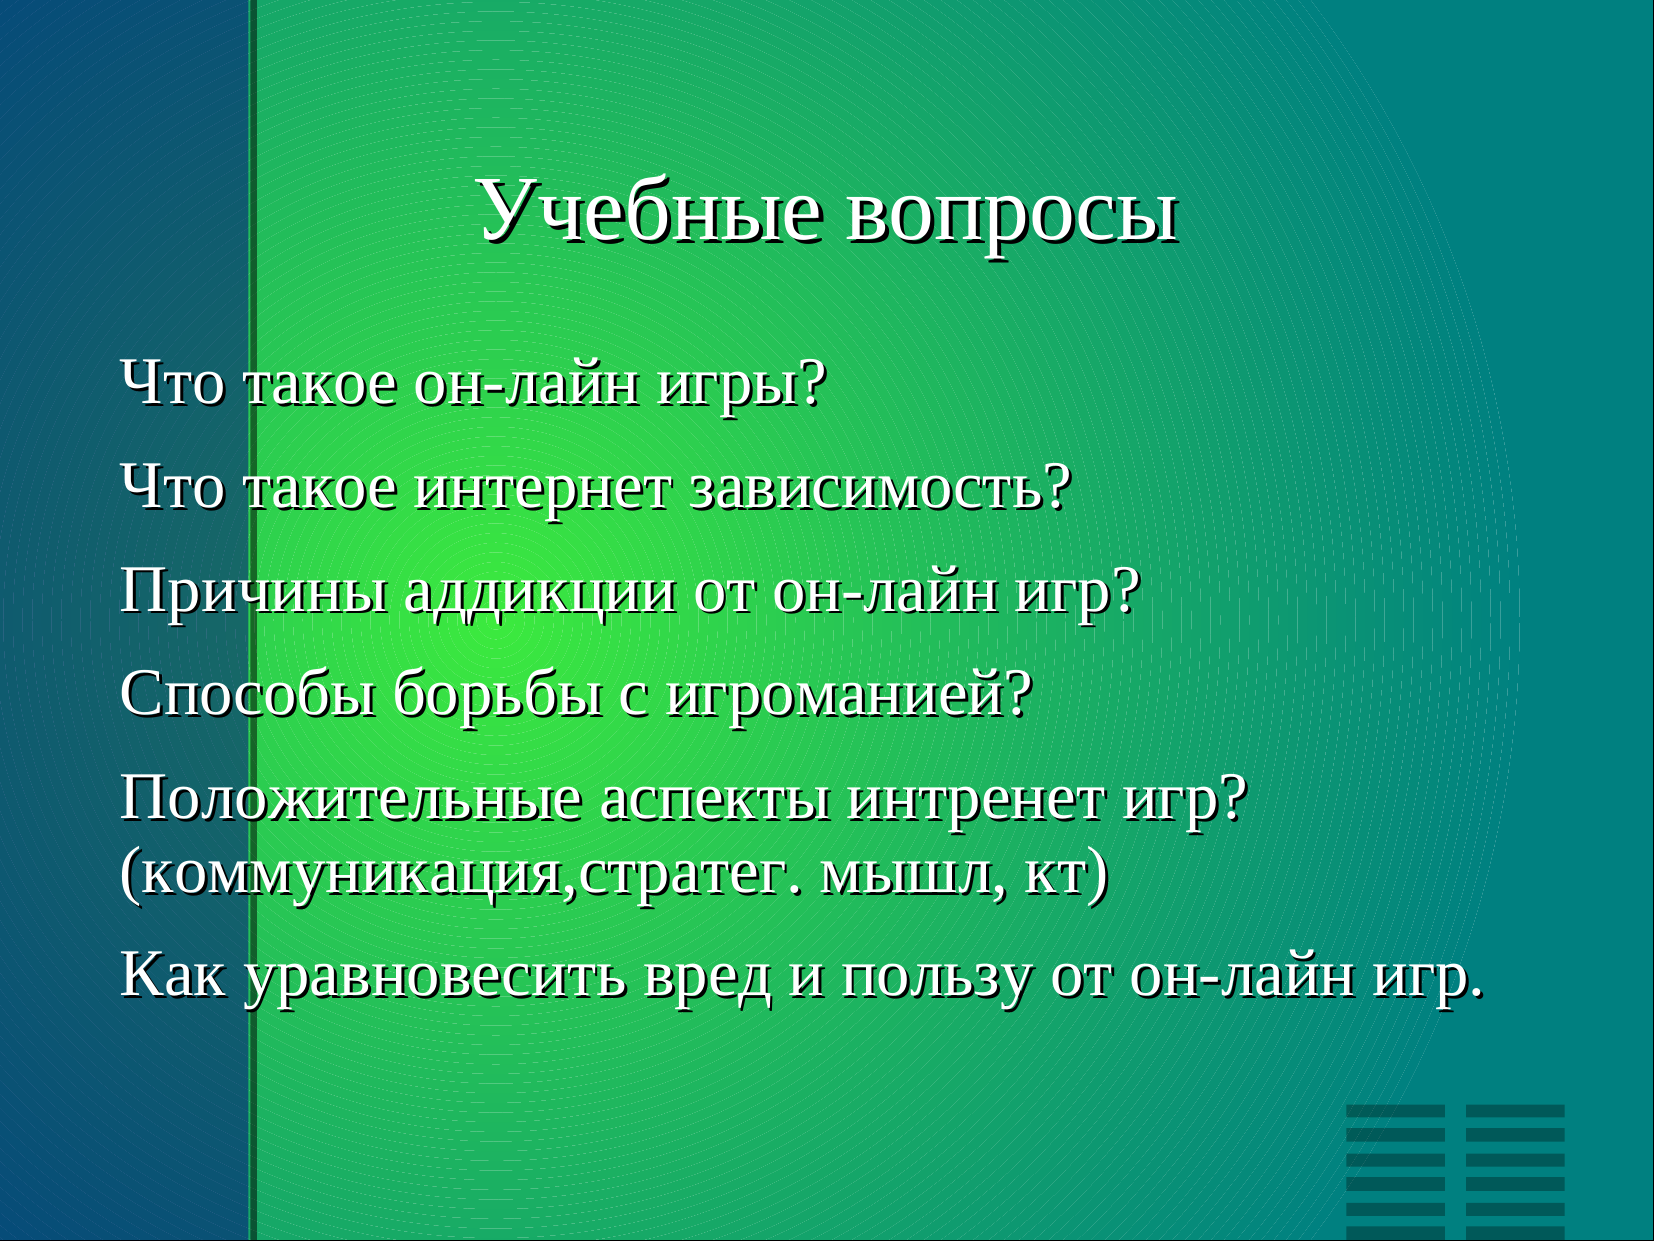

# Учебные вопросы
Что такое он-лайн игры?
Что такое интернет зависимость?
Причины аддикции от он-лайн игр?
Способы борьбы с игроманией?
Положительные аспекты интренет игр? (коммуникация,стратег. мышл, кт)
Как уравновесить вред и пользу от он-лайн игр.